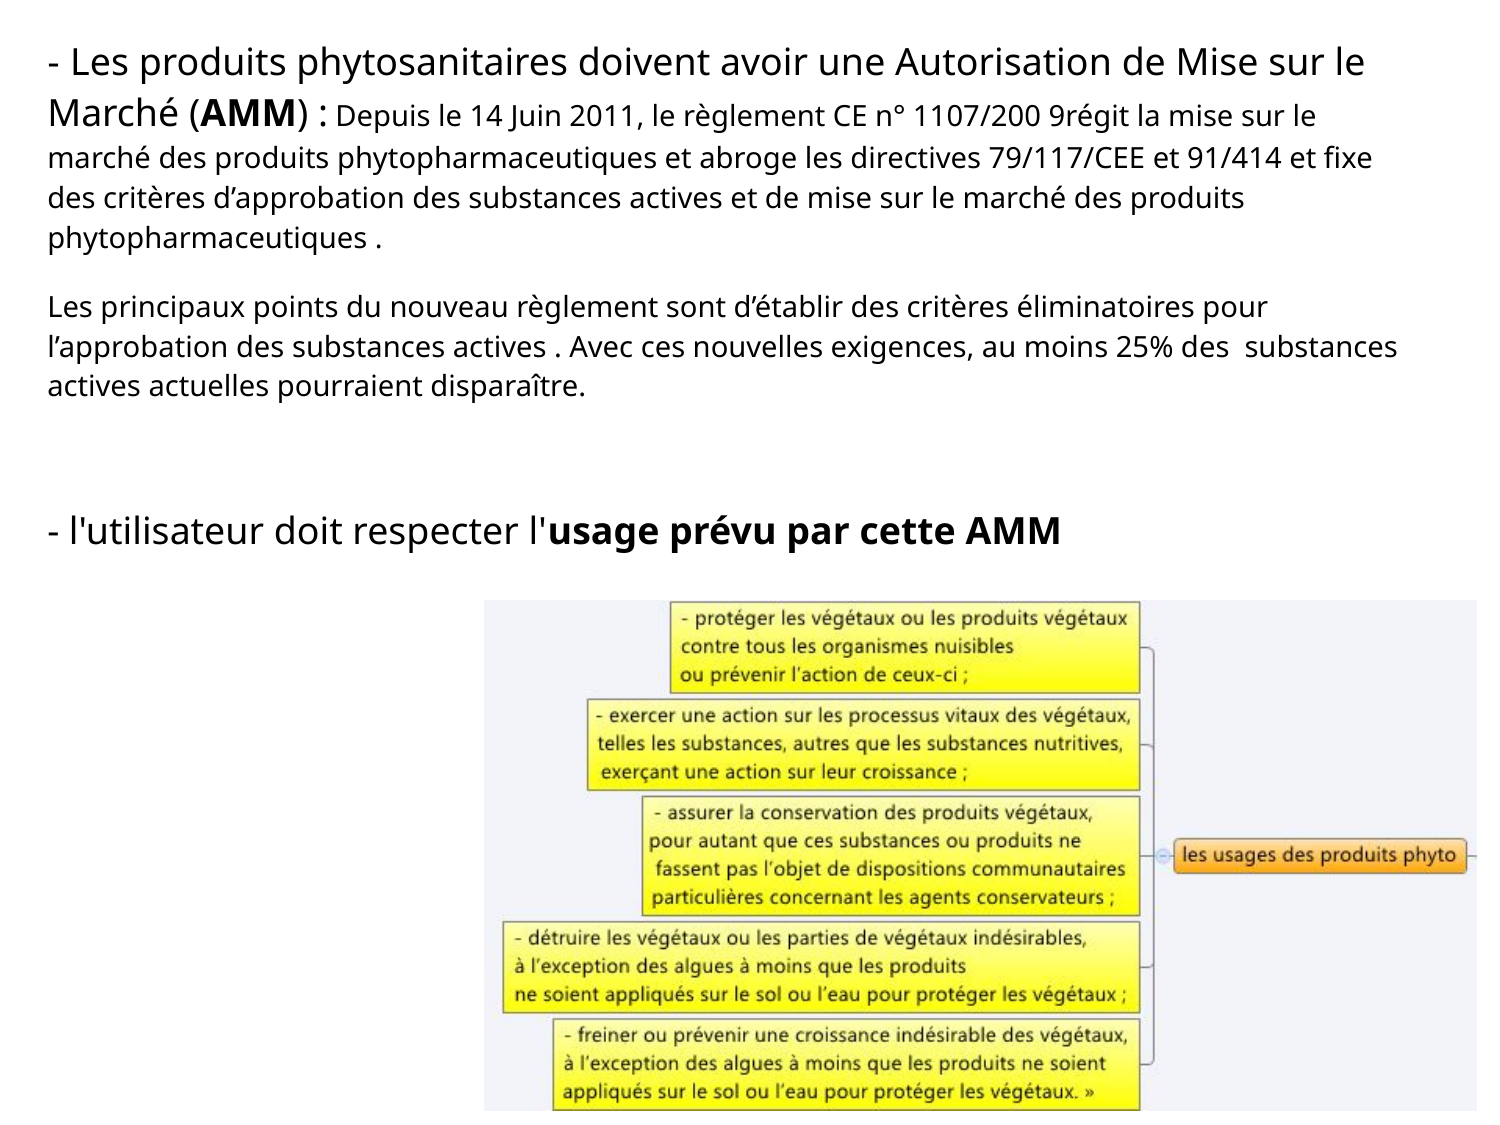

# - Les produits phytosanitaires doivent avoir une Autorisation de Mise sur le Marché (AMM) : Depuis le 14 Juin 2011, le règlement CE n° 1107/200 9régit la mise sur le marché des produits phytopharmaceutiques et abroge les directives 79/117/CEE et 91/414 et fixe des critères d’approbation des substances actives et de mise sur le marché des produits phytopharmaceutiques .
Les principaux points du nouveau règlement sont d’établir des critères éliminatoires pour l’approbation des substances actives . Avec ces nouvelles exigences, au moins 25% des substances actives actuelles pourraient disparaître.
- l'utilisateur doit respecter l'usage prévu par cette AMM